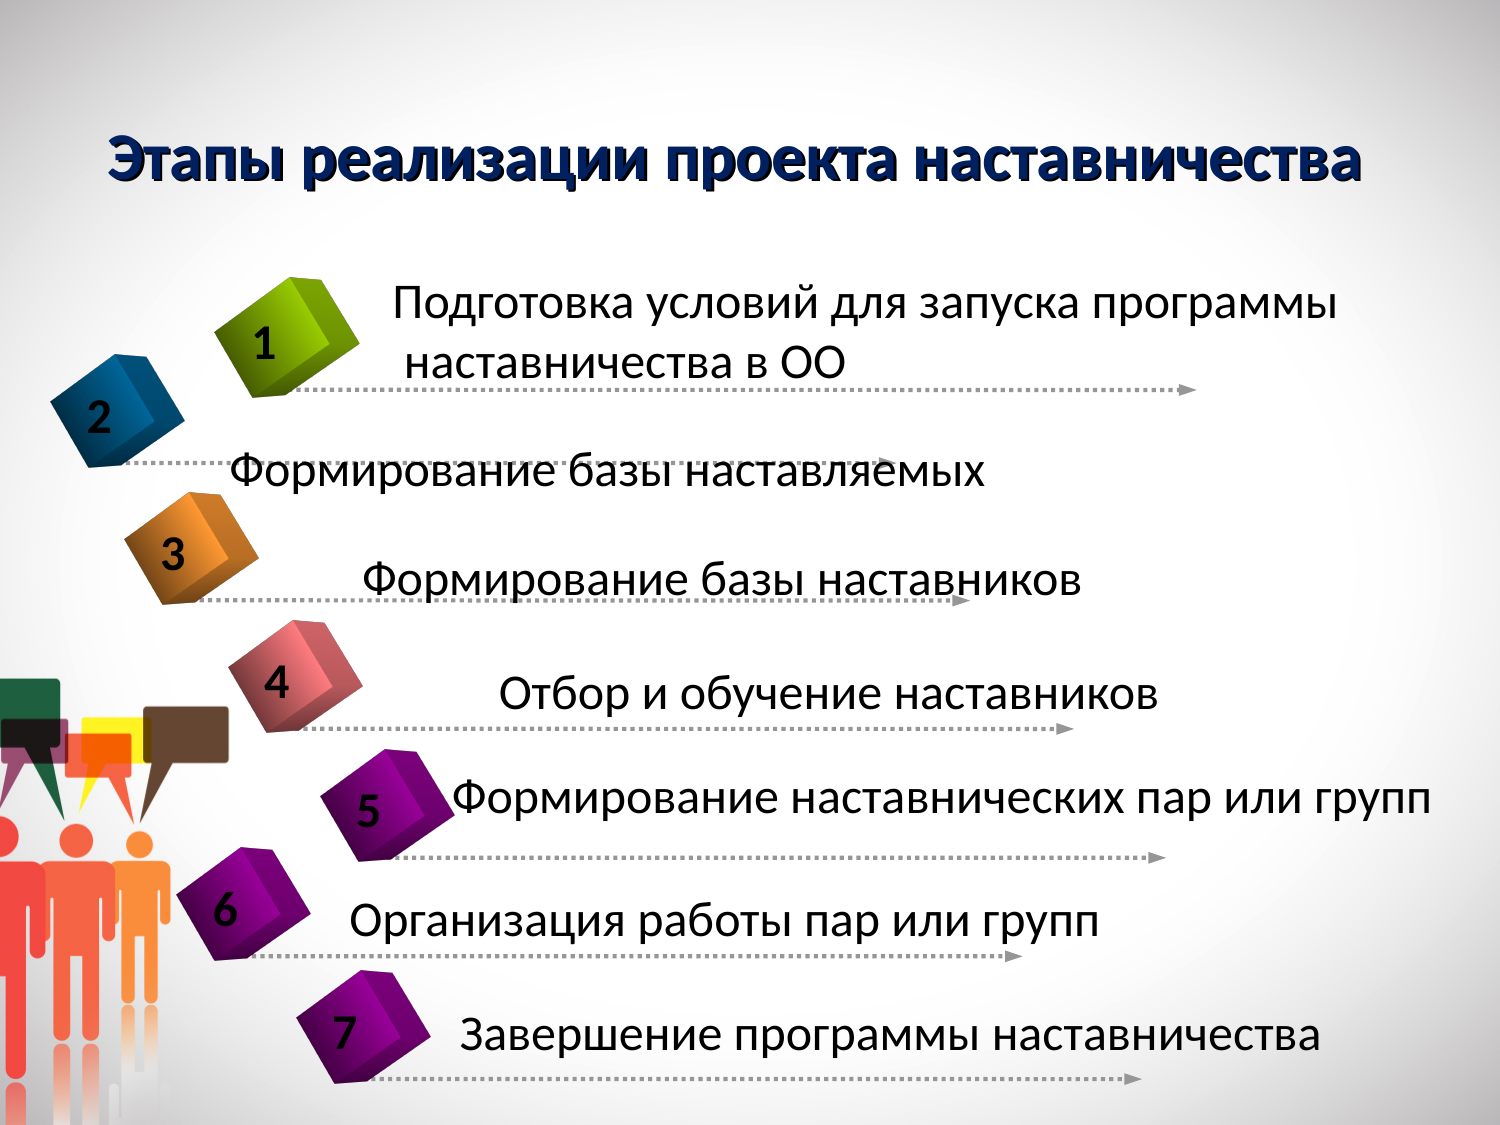

# Этапы реализации проекта наставничества
Подготовка условий для запуска программы
 наставничества в ОО
1
2
Формирование базы наставляемых
3
Формирование базы наставников
4
Отбор и обучение наставников
5
Формирование наставнических пар или групп
6
Организация работы пар или групп
7
Завершение программы наставничества